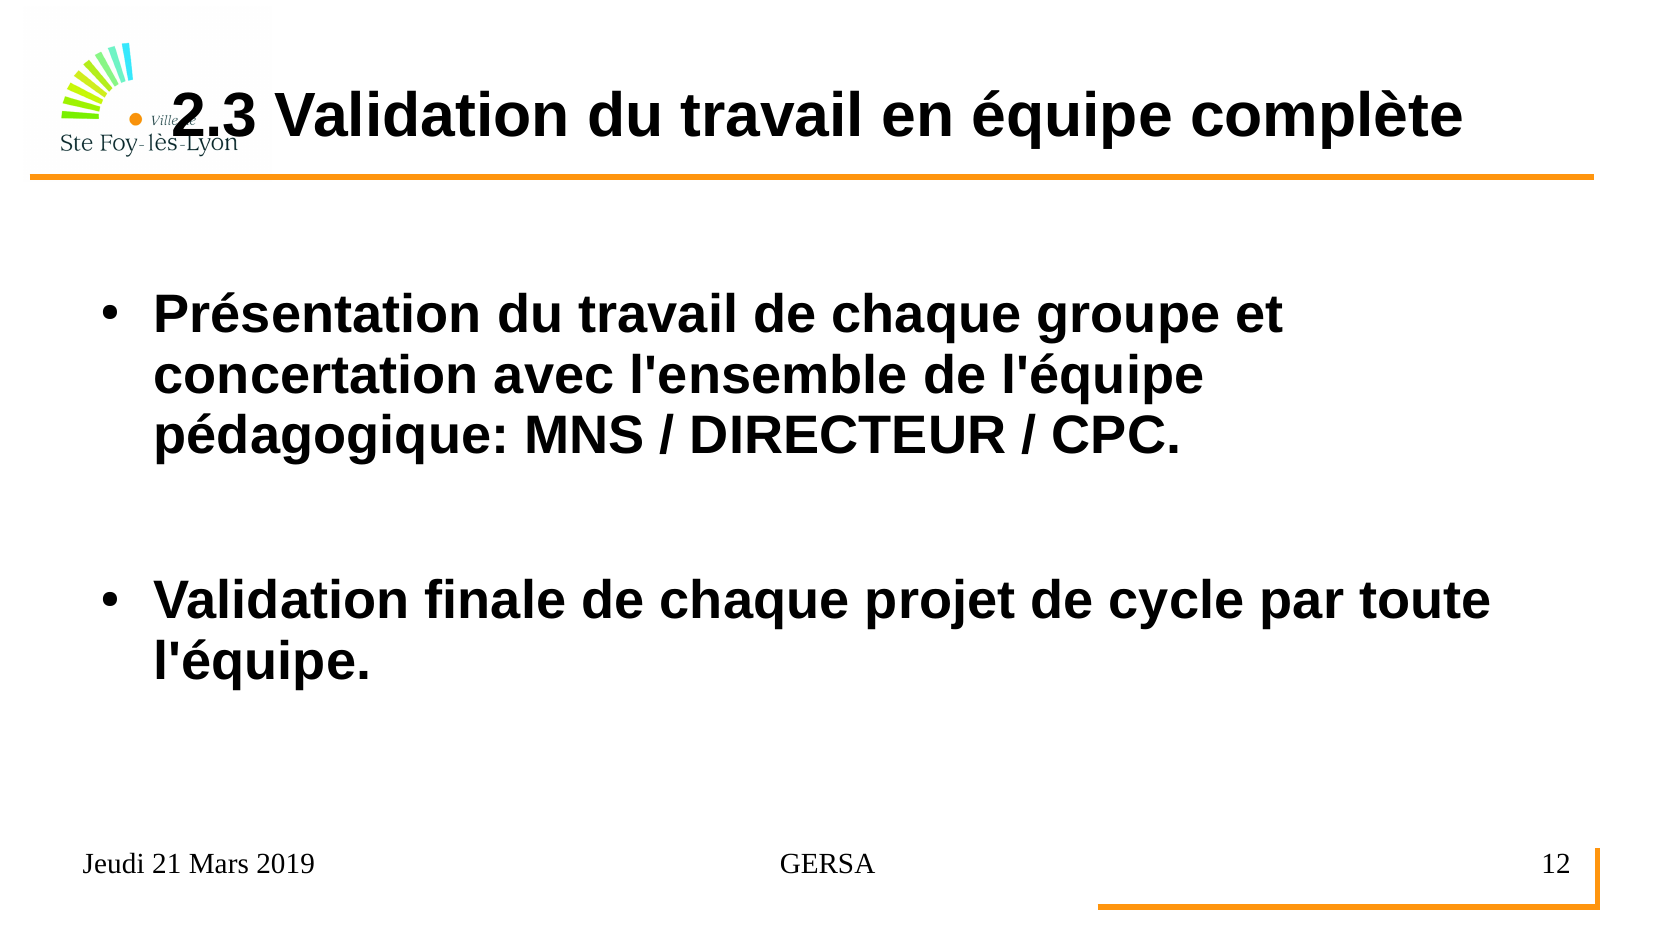

# 2.3 Validation du travail en équipe complète
Présentation du travail de chaque groupe et concertation avec l'ensemble de l'équipe pédagogique: MNS / DIRECTEUR / CPC.
Validation finale de chaque projet de cycle par toute l'équipe.
Service référent - jj/mm/aaaa
12